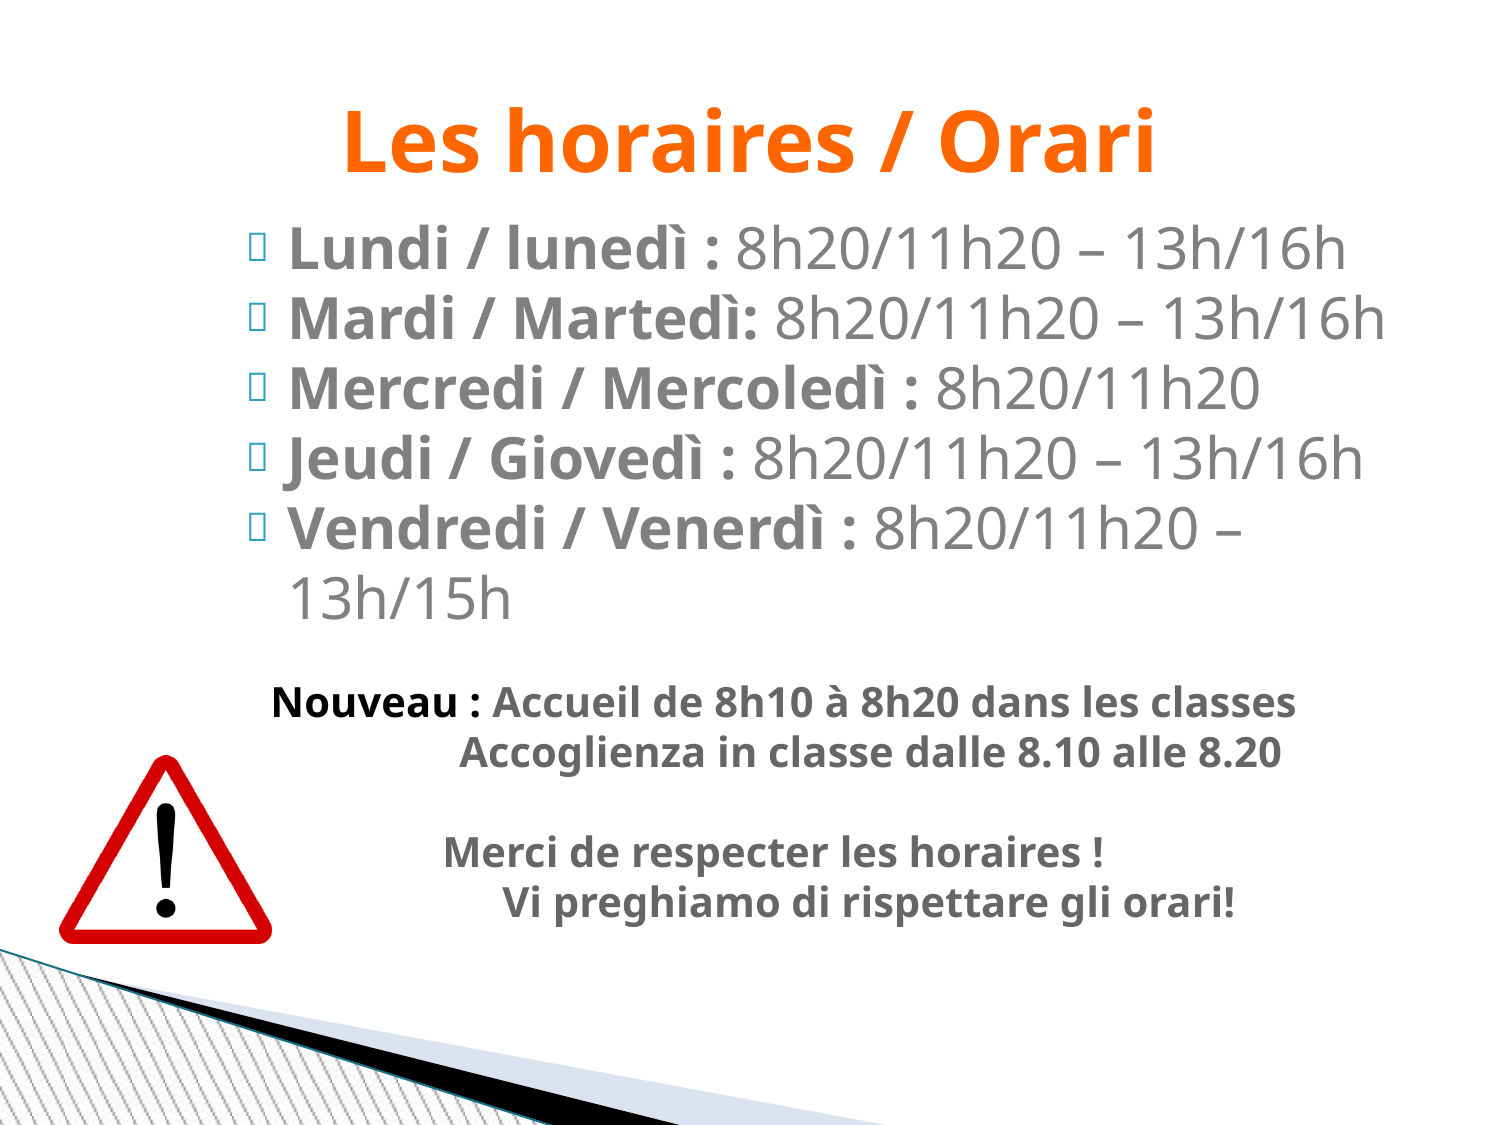

Les horaires / Orari
Lundi / lunedì : 8h20/11h20 – 13h/16h
Mardi / Martedì: 8h20/11h20 – 13h/16h
Mercredi / Mercoledì : 8h20/11h20
Jeudi / Giovedì : 8h20/11h20 – 13h/16h
Vendredi / Venerdì : 8h20/11h20 – 13h/15h
 Nouveau : Accueil de 8h10 à 8h20 dans les classes
 Accoglienza in classe dalle 8.10 alle 8.20
 Merci de respecter les horaires !
 Vi preghiamo di rispettare gli orari!